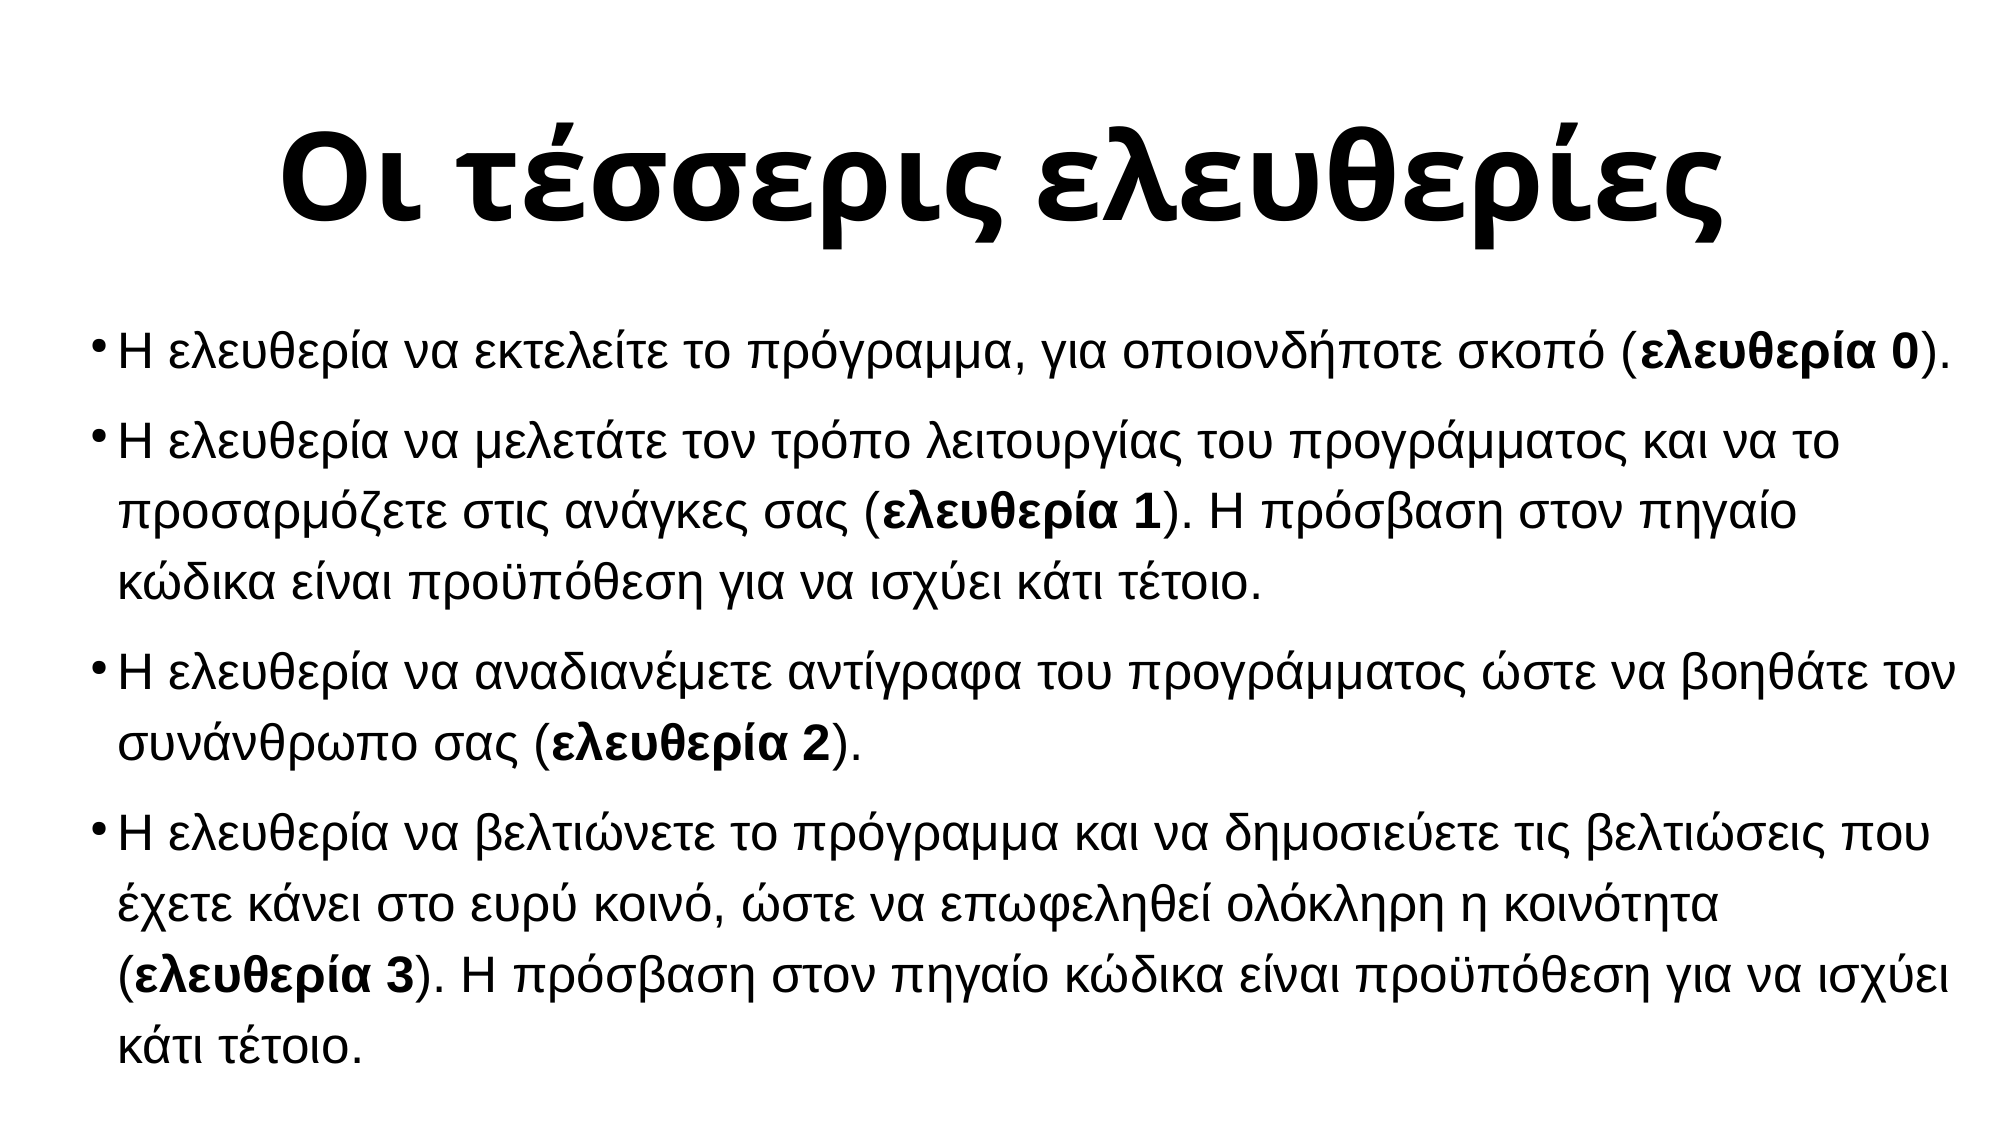

# Οι τέσσερις ελευθερίες
Η ελευθερία να εκτελείτε το πρόγραμμα, για οποιονδήποτε σκοπό (ελευθερία 0).
Η ελευθερία να μελετάτε τον τρόπο λειτουργίας του προγράμματος και να το προσαρμόζετε στις ανάγκες σας (ελευθερία 1). Η πρόσβαση στον πηγαίο κώδικα είναι προϋπόθεση για να ισχύει κάτι τέτοιο.
Η ελευθερία να αναδιανέμετε αντίγραφα του προγράμματος ώστε να βοηθάτε τον συνάνθρωπο σας (ελευθερία 2).
Η ελευθερία να βελτιώνετε το πρόγραμμα και να δημοσιεύετε τις βελτιώσεις που έχετε κάνει στο ευρύ κοινό, ώστε να επωφεληθεί ολόκληρη η κοινότητα (ελευθερία 3). Η πρόσβαση στον πηγαίο κώδικα είναι προϋπόθεση για να ισχύει κάτι τέτοιο.